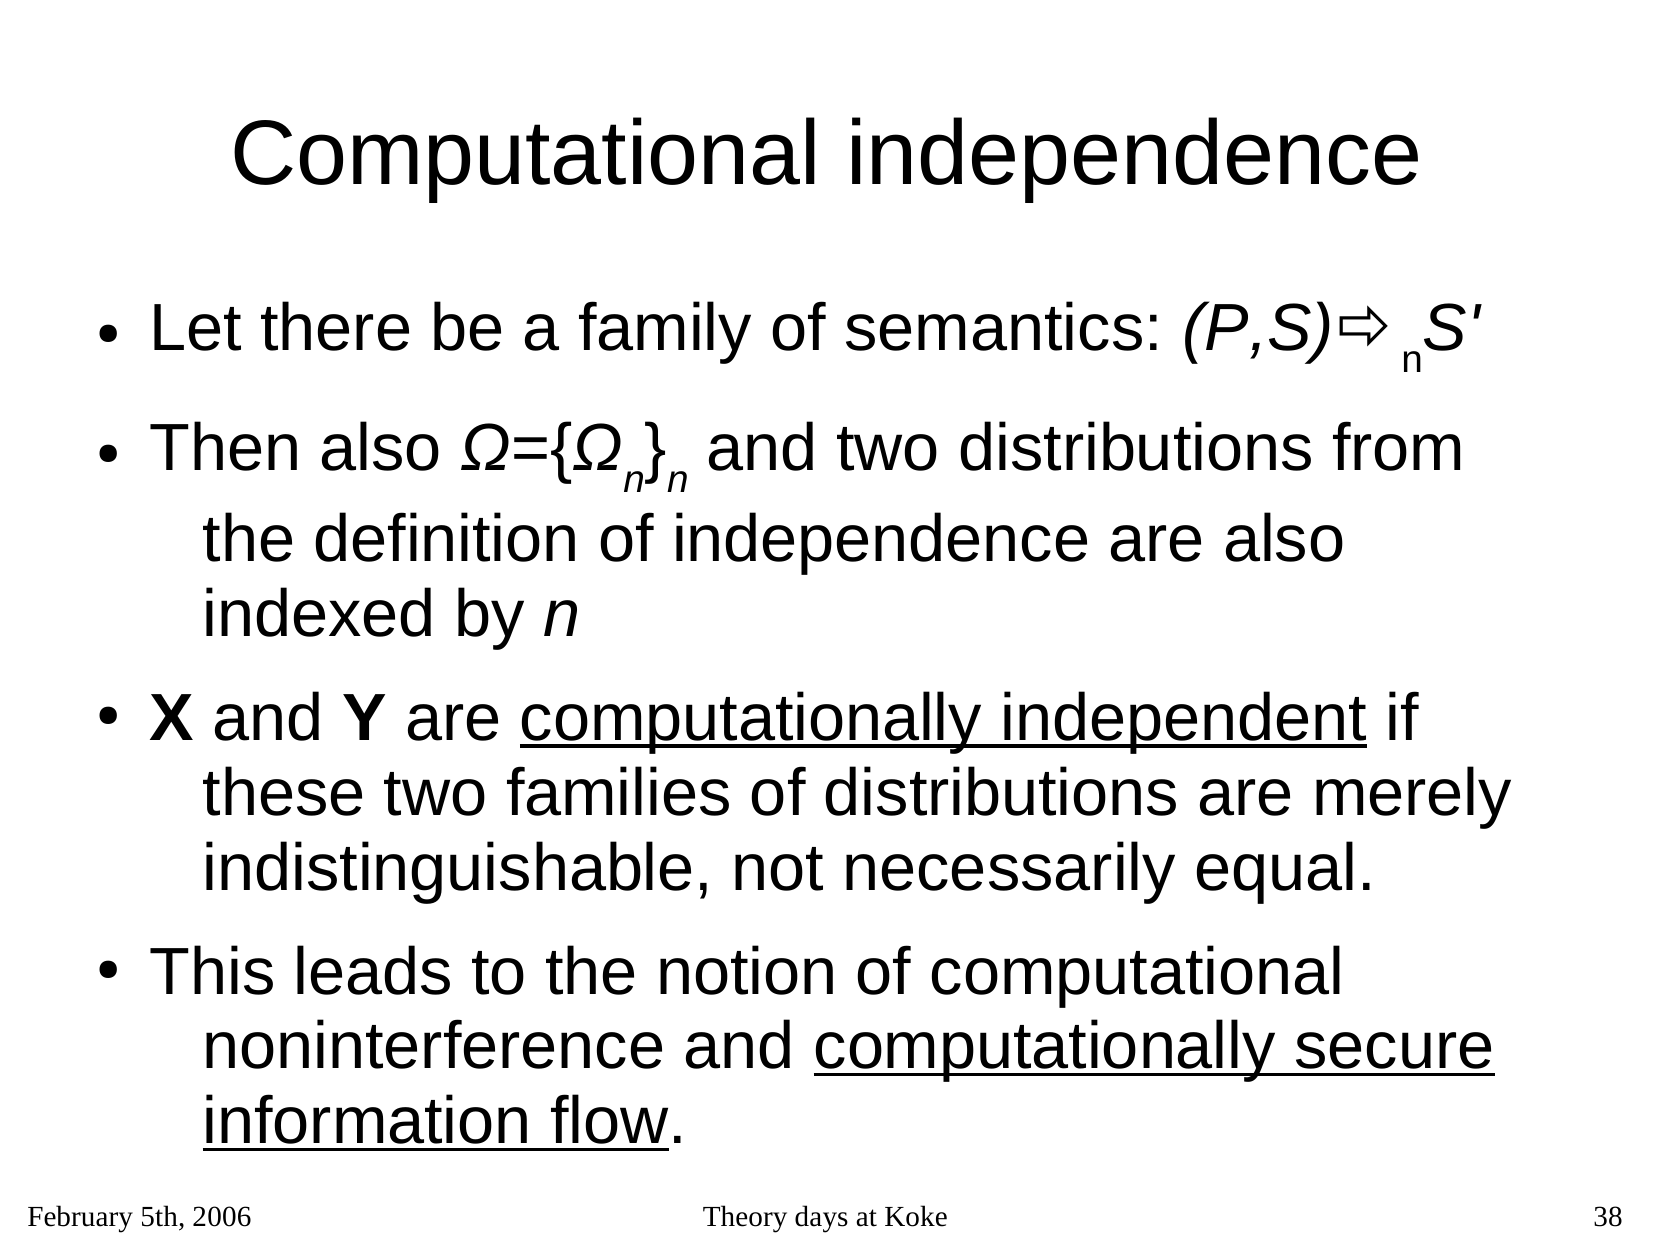

# Computational independence
Let there be a family of semantics: (P,S)nS'
Then also Ω={Ωn}n and two distributions from the definition of independence are also indexed by n
X and Y are computationally independent if these two families of distributions are merely indistinguishable, not necessarily equal.
This leads to the notion of computational noninterference and computationally secure information flow.
February 5th, 2006
Theory days at Koke
38